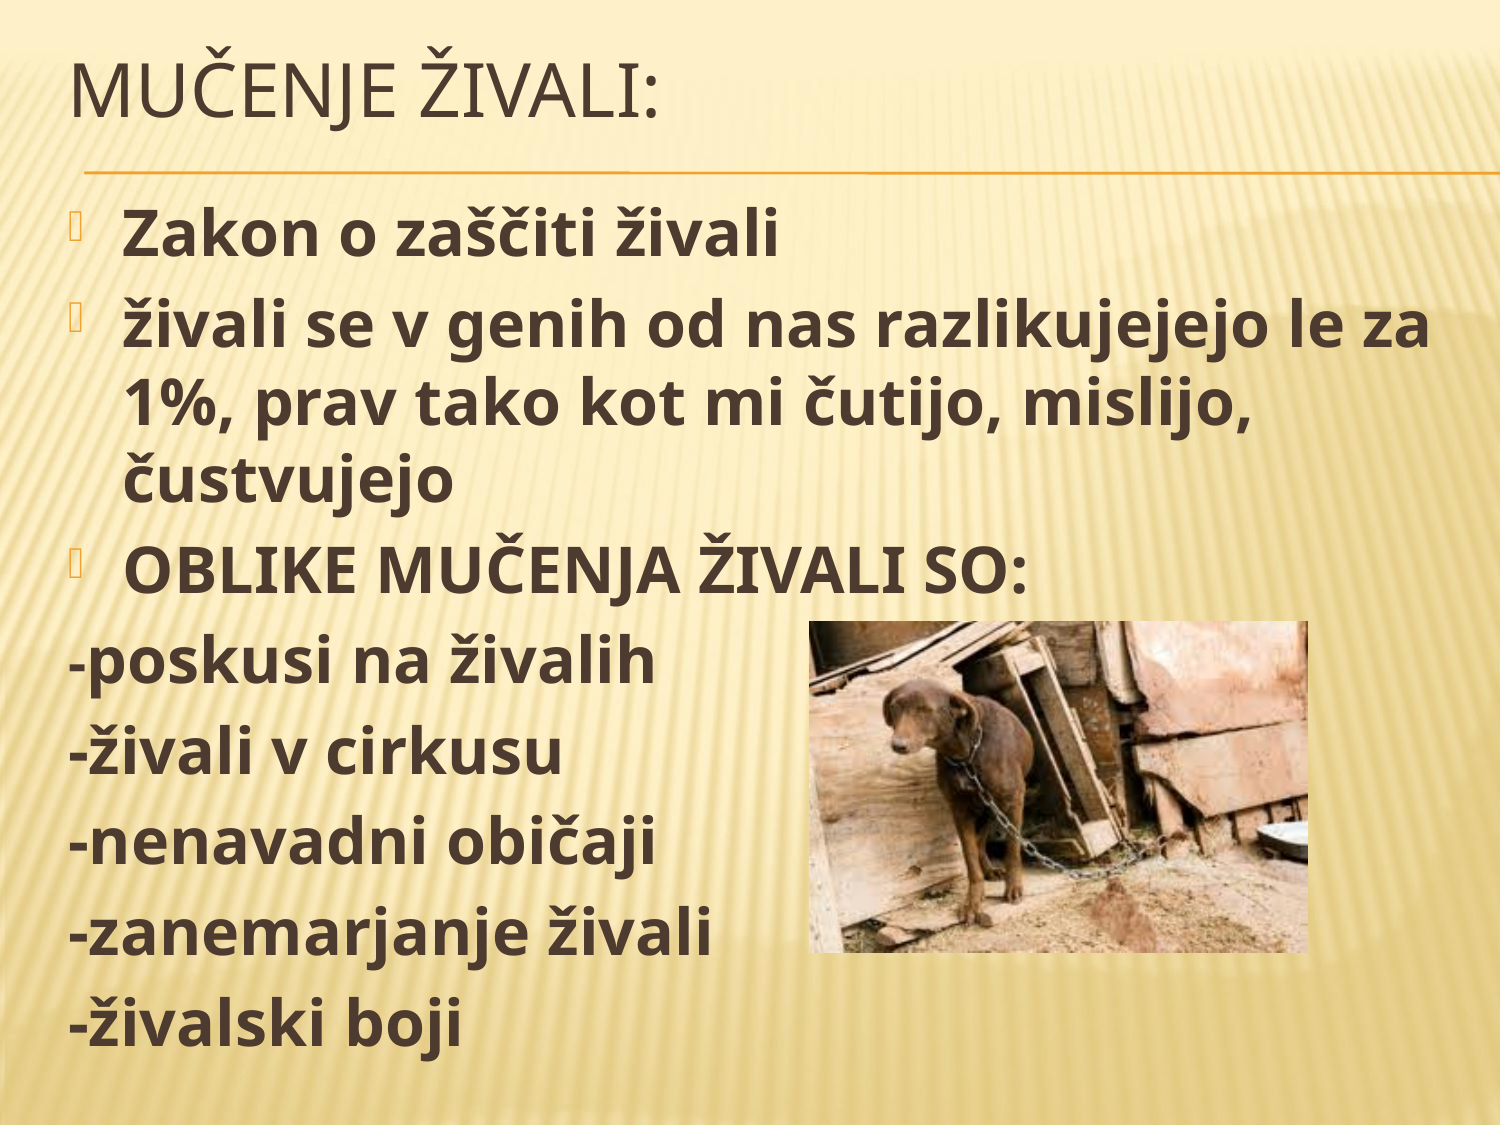

# Mučenje živali:
Zakon o zaščiti živali
živali se v genih od nas razlikujejejo le za 1%, prav tako kot mi čutijo, mislijo, čustvujejo
OBLIKE MUČENJA ŽIVALI SO:
-poskusi na živalih
-živali v cirkusu
-nenavadni običaji
-zanemarjanje živali
-živalski boji